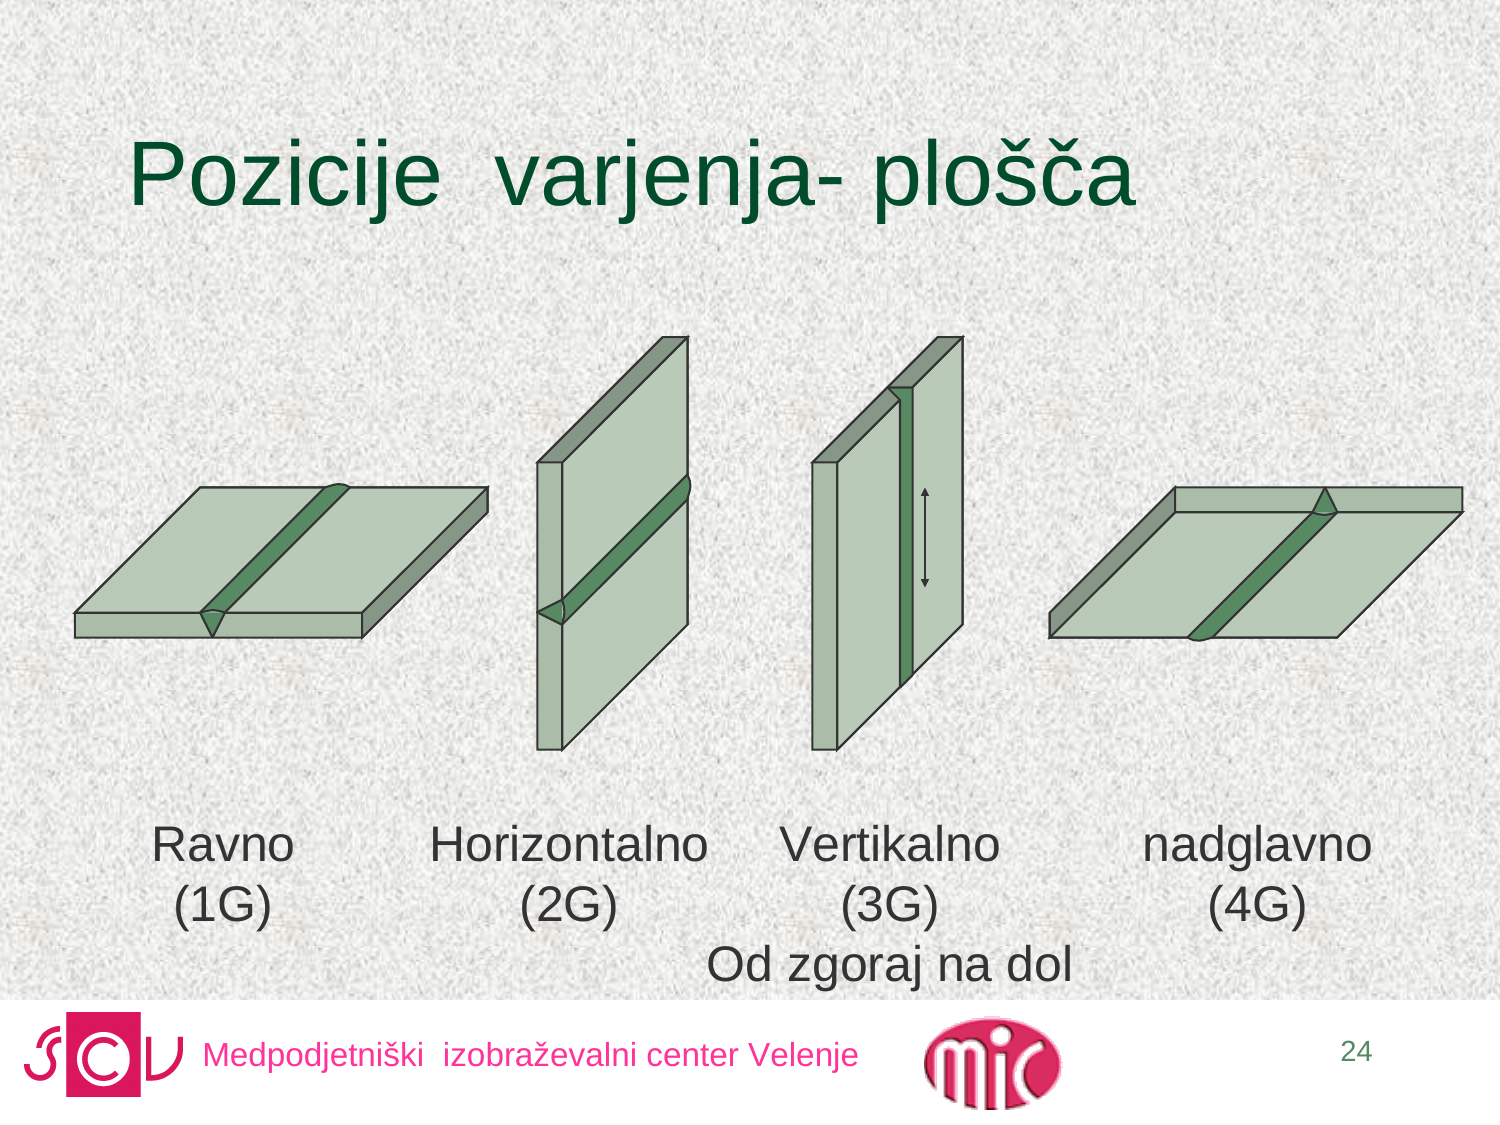

# Pozicije varjenja- plošča
Ravno
(1G)
Horizontalno
(2G)
Vertikalno
(3G)
Od zgoraj na dol
nadglavno
(4G)